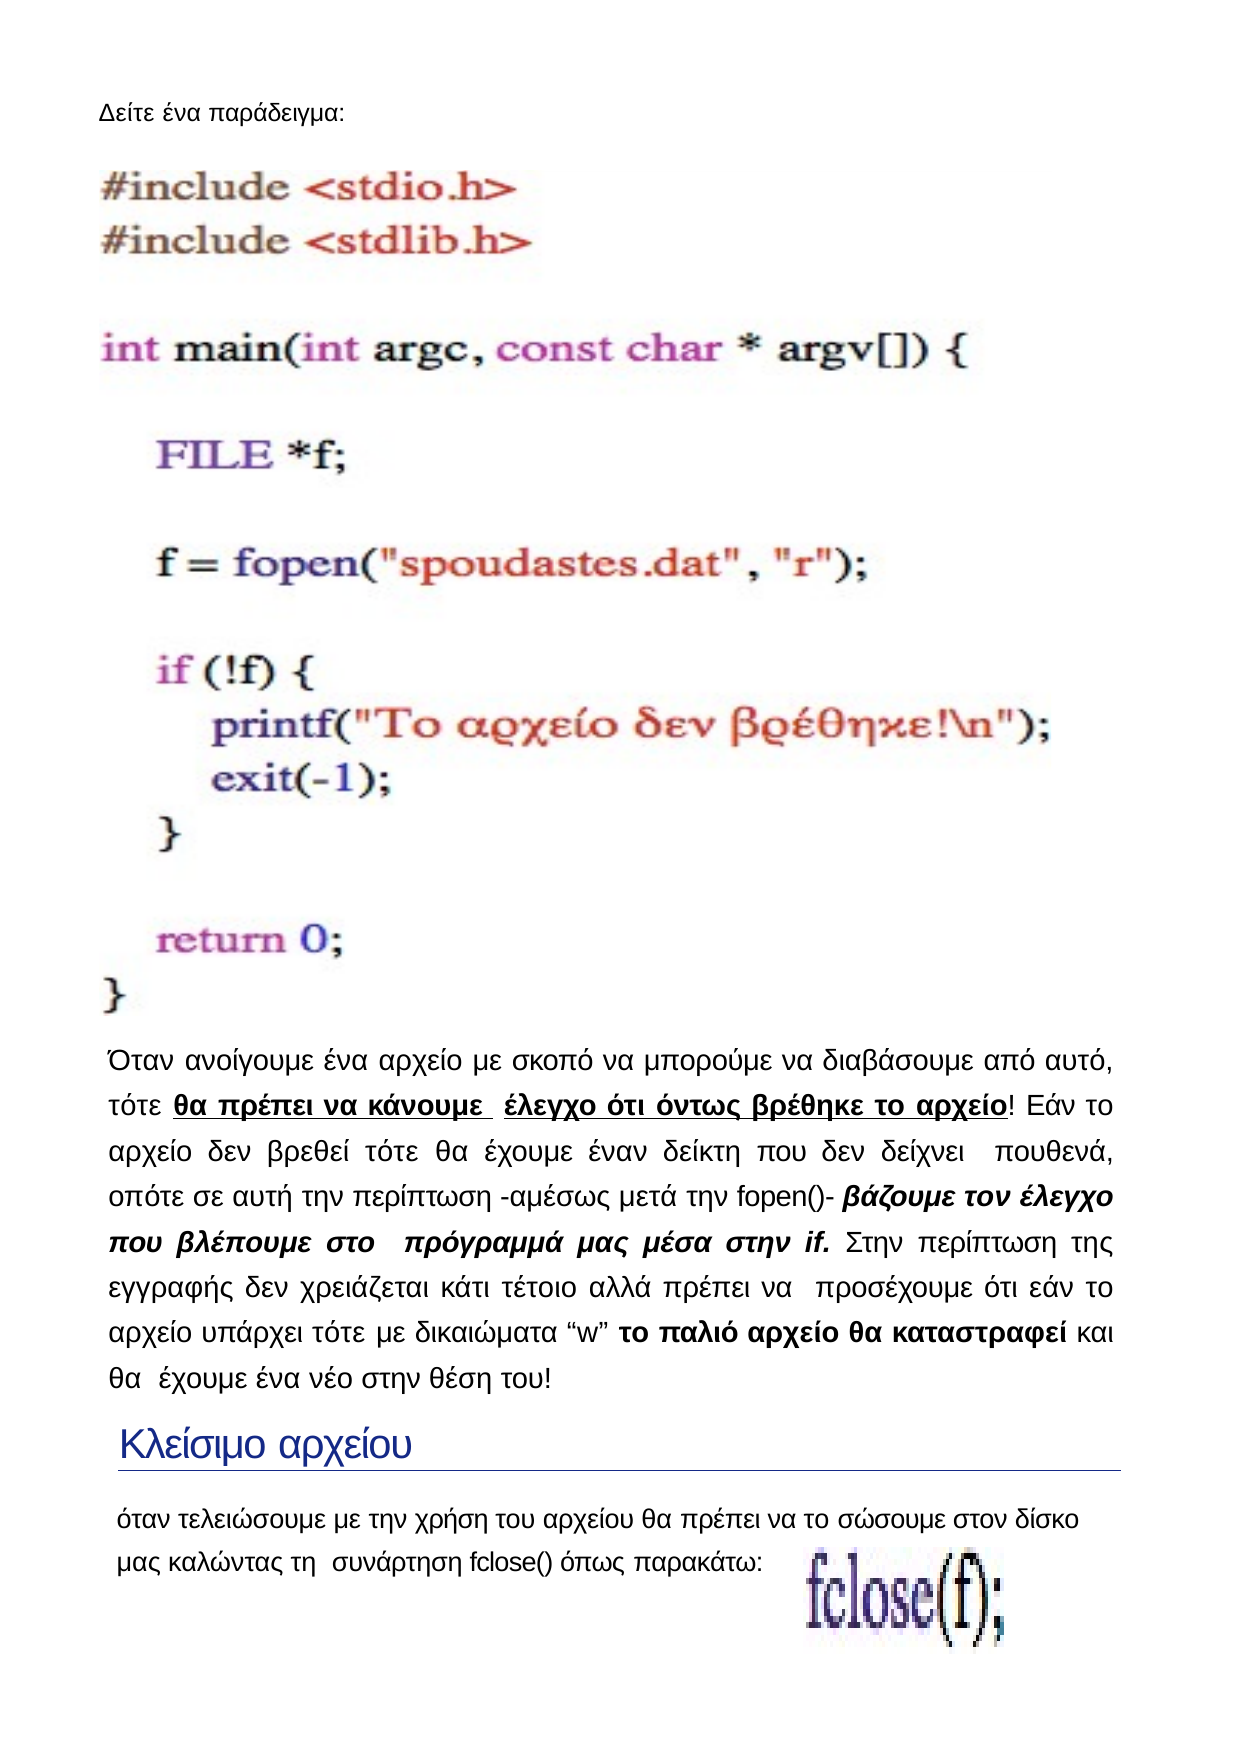

Δείτε ένα παράδειγμα:
Όταν ανοίγουμε ένα αρχείο με σκοπό να μπορούμε να διαβάσουμε από αυτό, τότε θα πρέπει να κάνουμε έλεγχο ότι όντως βρέθηκε το αρχείο! Εάν το αρχείο δεν βρεθεί τότε θα έχουμε έναν δείκτη που δεν δείχνει πουθενά, οπότε σε αυτή την περίπτωση -αμέσως μετά την fopen()- βάζουμε τον έλεγχο που βλέπουμε στο πρόγραμμά μας μέσα στην if. Στην περίπτωση της εγγραφής δεν χρειάζεται κάτι τέτοιο αλλά πρέπει να προσέχουμε ότι εάν το αρχείο υπάρχει τότε με δικαιώματα “w” το παλιό αρχείο θα καταστραφεί και θα έχουμε ένα νέο στην θέση του!
Κλείσιμο αρχείου
όταν τελειώσουμε με την χρήση του αρχείου θα πρέπει να το σώσουμε στον δίσκο μας καλώντας τη συνάρτηση fclose() όπως παρακάτω: